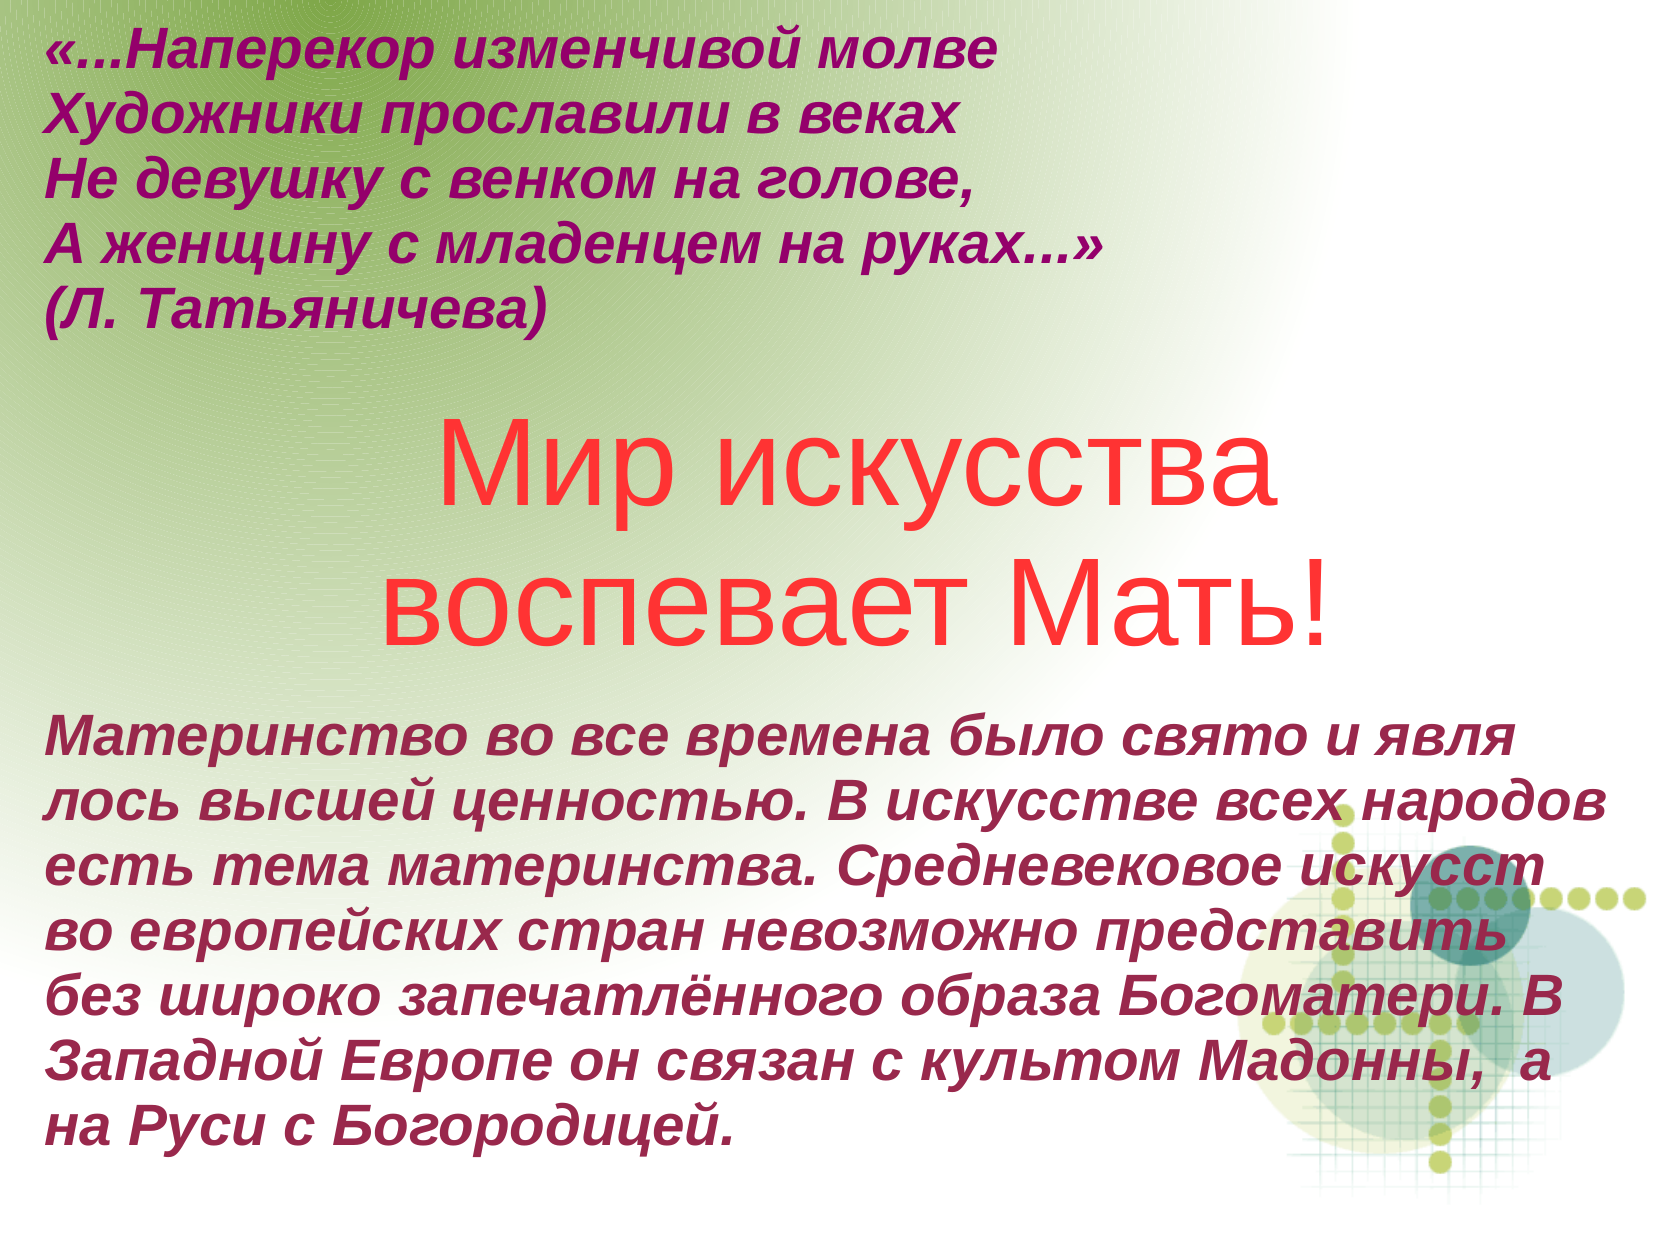

«...Наперекор изменчивой молве
Художники прославили в веках
Не девушку с венком на голове,
А женщину с младенцем на руках...»
(Л. Татьяничева)
Мир искусства воспевает Мать!
Материнство во все времена было свято и явля лось высшей ценностью. В искусстве всех народов есть тема материнства. Средневековое искусст во европейских стран невозможно представить без широко запечатлённого образа Богоматери. В Западной Европе он связан с культом Мадонны, а на Руси с Богородицей.